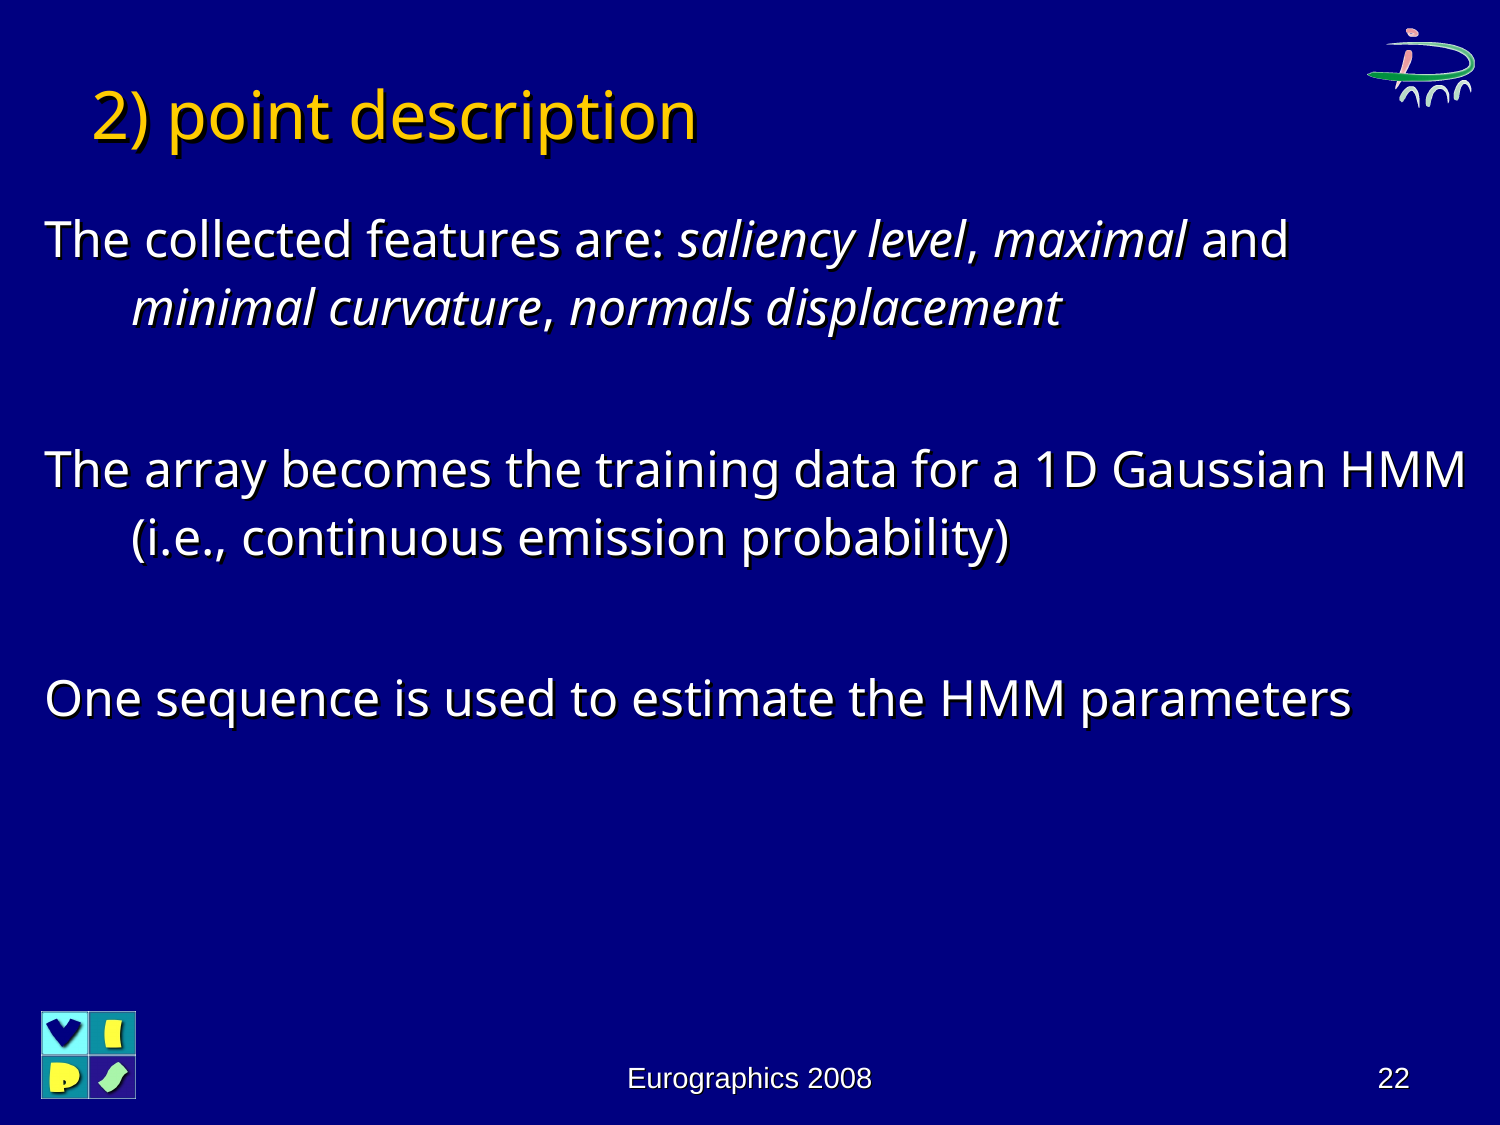

# 2) point description
The collected features are: saliency level, maximal and minimal curvature, normals displacement
The array becomes the training data for a 1D Gaussian HMM (i.e., continuous emission probability)
One sequence is used to estimate the HMM parameters
Eurographics 2008
22